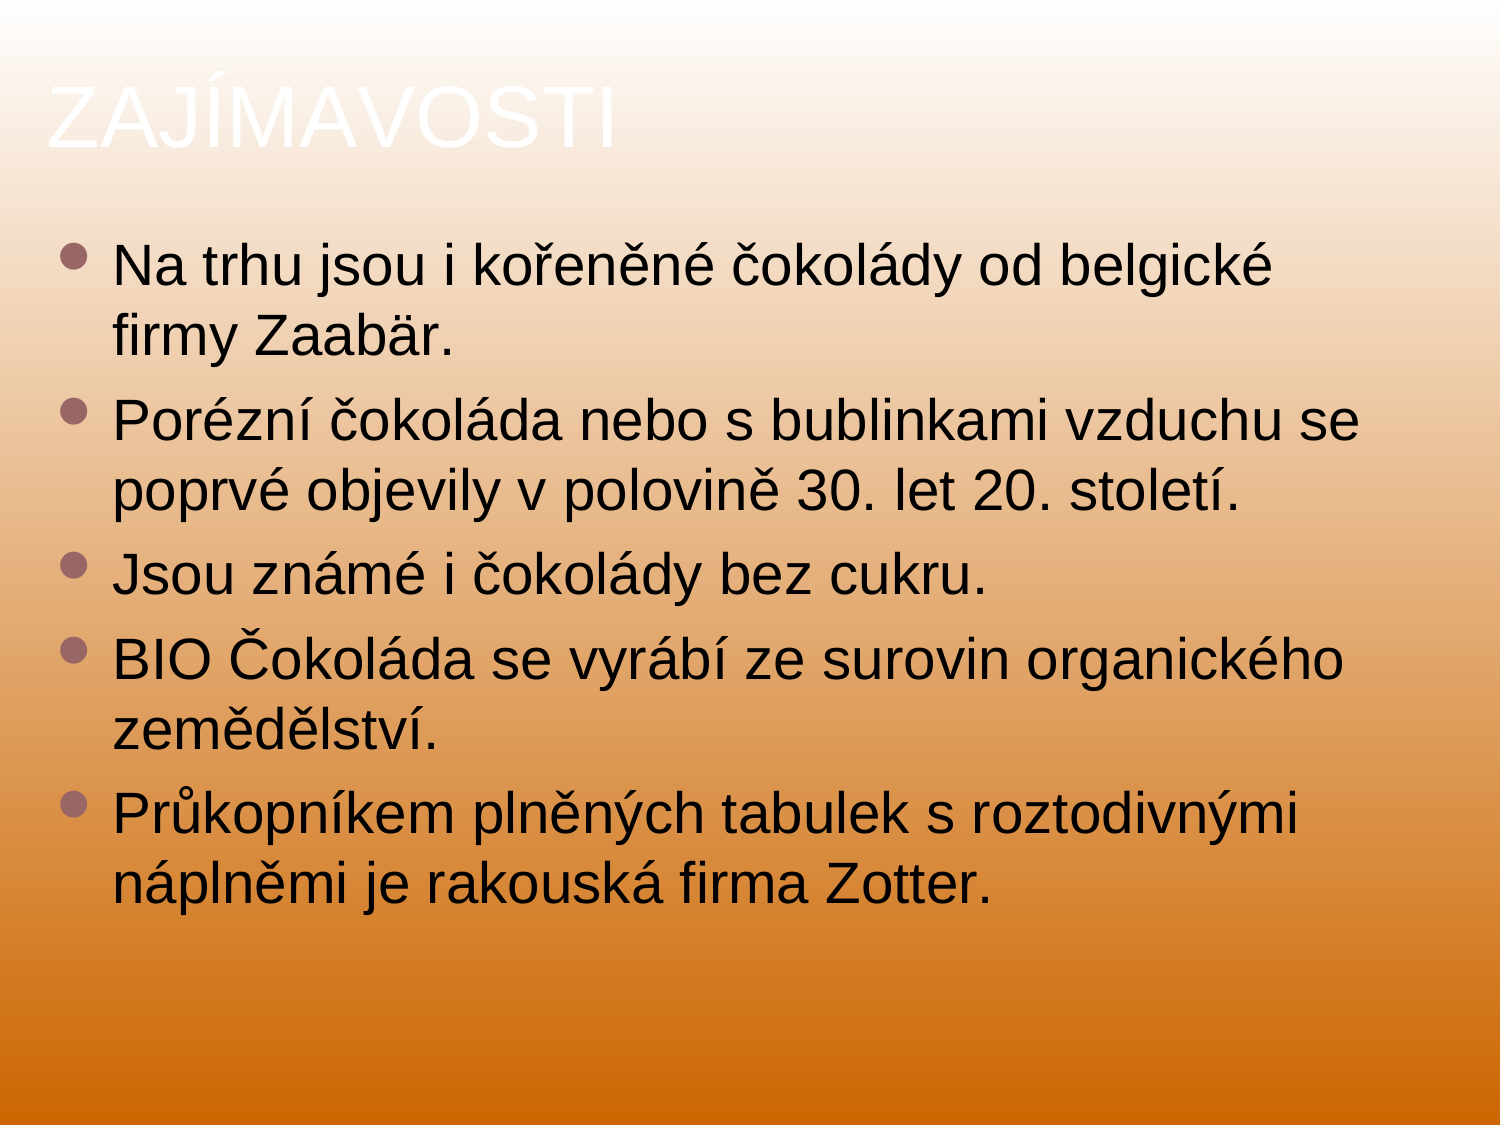

# ZAJÍMAVOSTI
Na trhu jsou i kořeněné čokolády od belgické firmy Zaabär.
Porézní čokoláda nebo s bublinkami vzduchu se poprvé objevily v polovině 30. let 20. století.
Jsou známé i čokolády bez cukru.
BIO Čokoláda se vyrábí ze surovin organického zemědělství.
Průkopníkem plněných tabulek s roztodivnými náplněmi je rakouská firma Zotter.